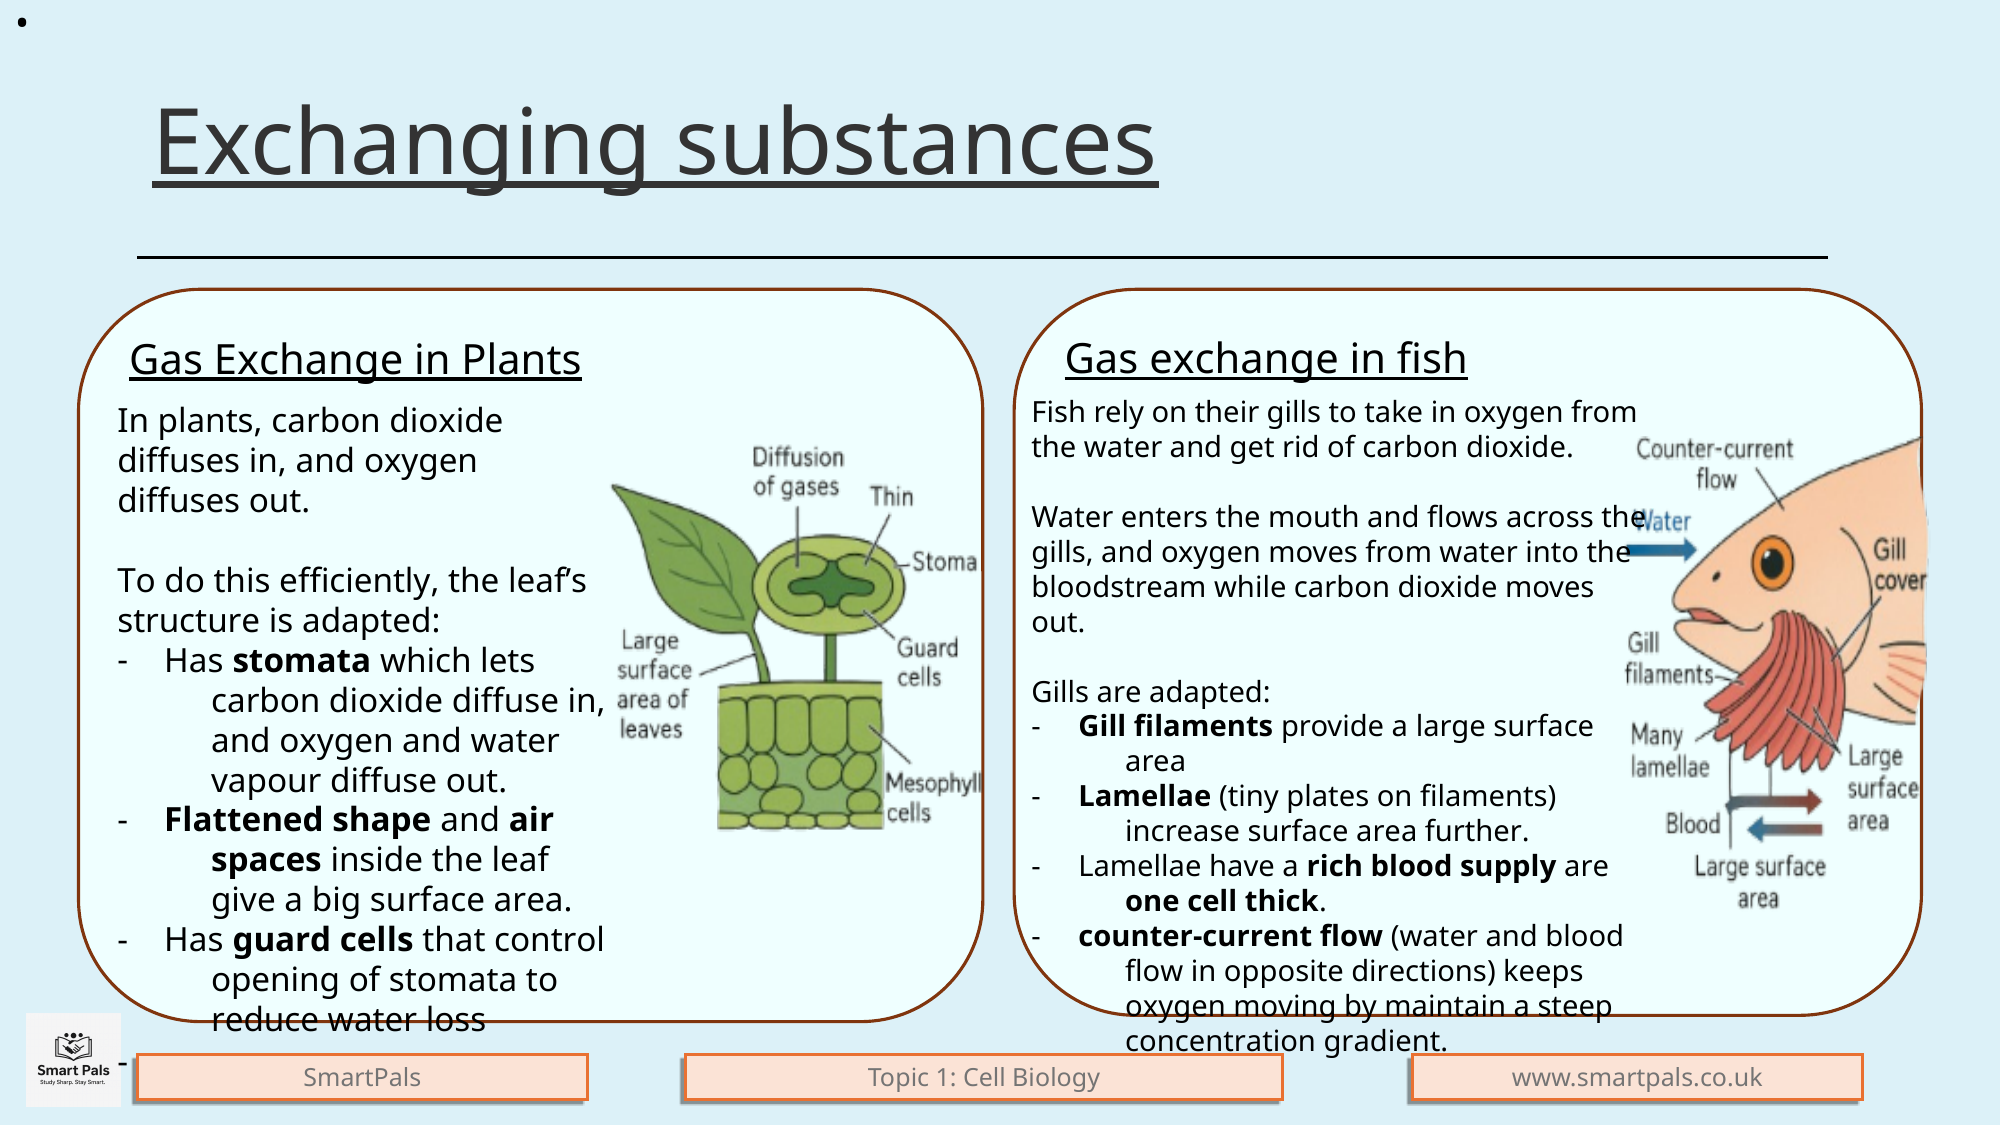

"Therapeutic cloning = NO rejection! Same DNA = happy immune system."
# Exchanging substances
Gas Exchange in Plants
Gas exchange in fish
Fish rely on their gills to take in oxygen from the water and get rid of carbon dioxide.
Water enters the mouth and flows across the gills, and oxygen moves from water into the bloodstream while carbon dioxide moves out.
Gills are adapted:
Gill filaments provide a large surface area
Lamellae (tiny plates on filaments) increase surface area further.
Lamellae have a rich blood supply are one cell thick.
counter-current flow (water and blood flow in opposite directions) keeps oxygen moving by maintain a steep concentration gradient.
In plants, carbon dioxide diffuses in, and oxygen diffuses out.
To do this efficiently, the leaf’s structure is adapted:
Has stomata which lets carbon dioxide diffuse in, and oxygen and water vapour diffuse out.
Flattened shape and air spaces inside the leaf give a big surface area.
Has guard cells that control opening of stomata to reduce water loss